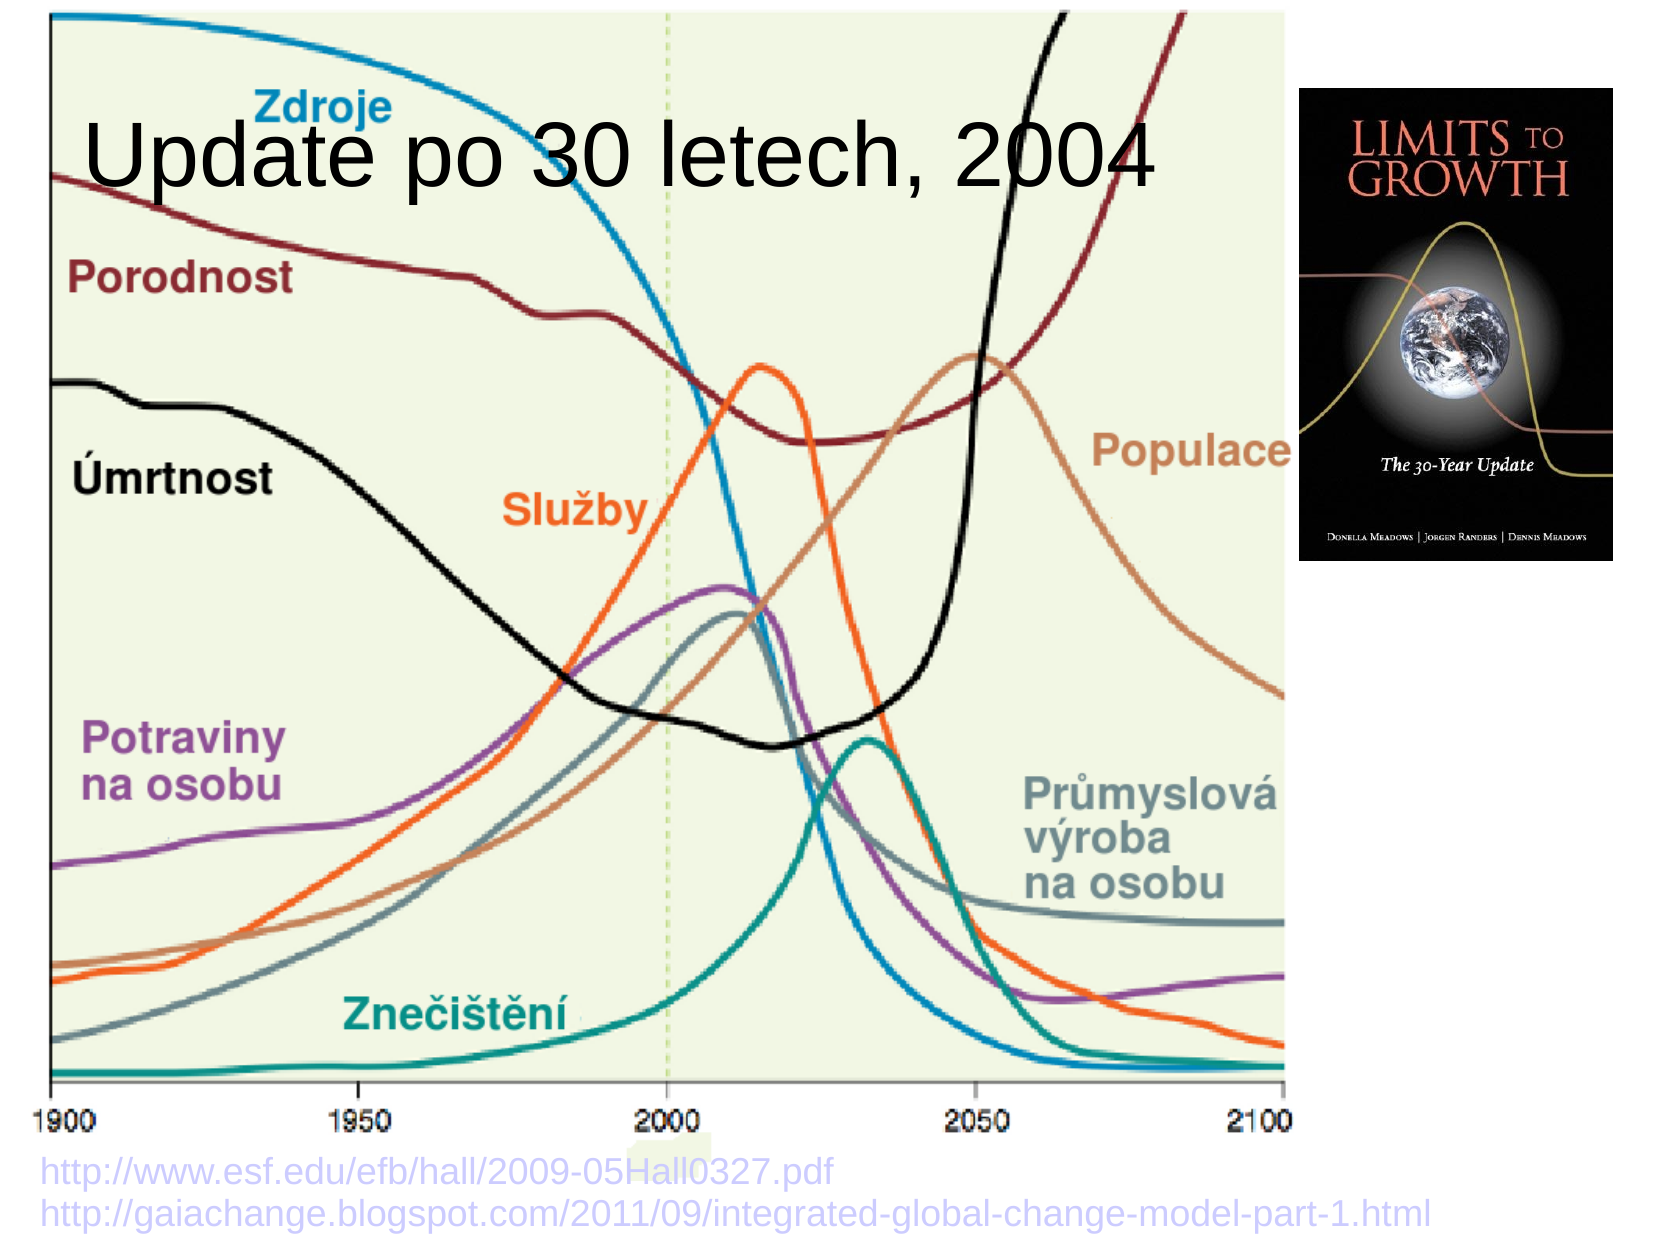

# Update po 30 letech, 2004
http://www.esf.edu/efb/hall/2009-05Hall0327.pdf
http://gaiachange.blogspot.com/2011/09/integrated-global-change-model-part-1.html